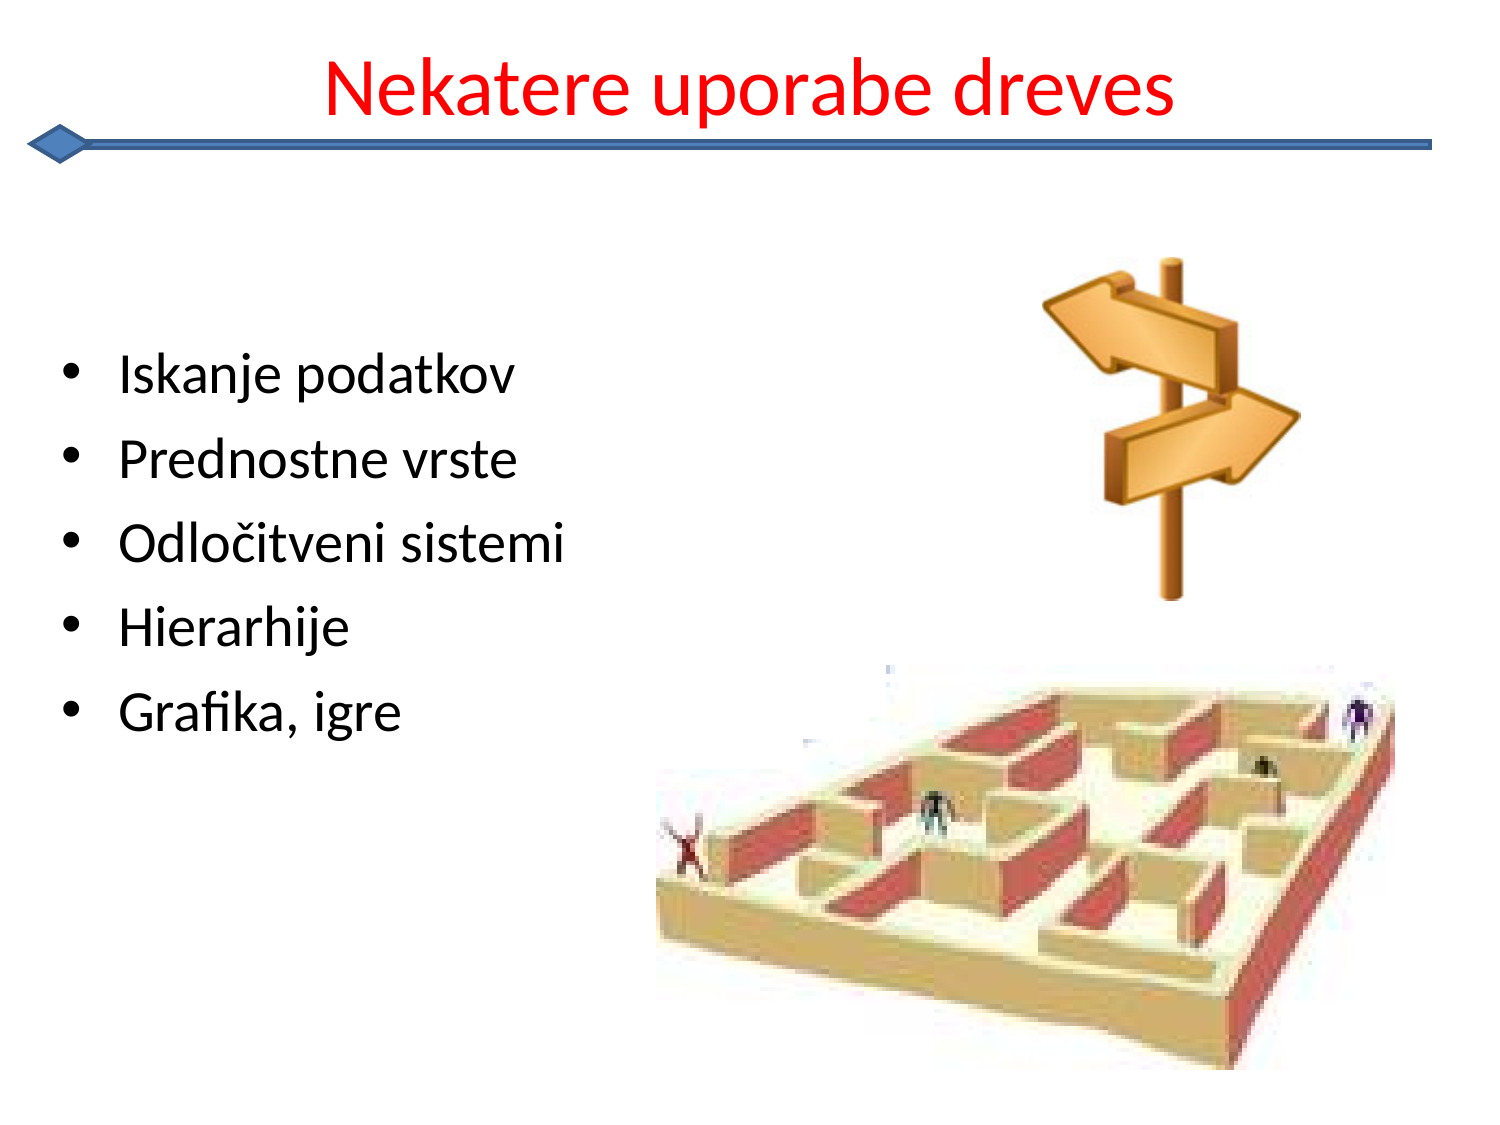

# Nekatere uporabe dreves
Iskanje podatkov
Prednostne vrste
Odločitveni sistemi
Hierarhije
Grafika, igre